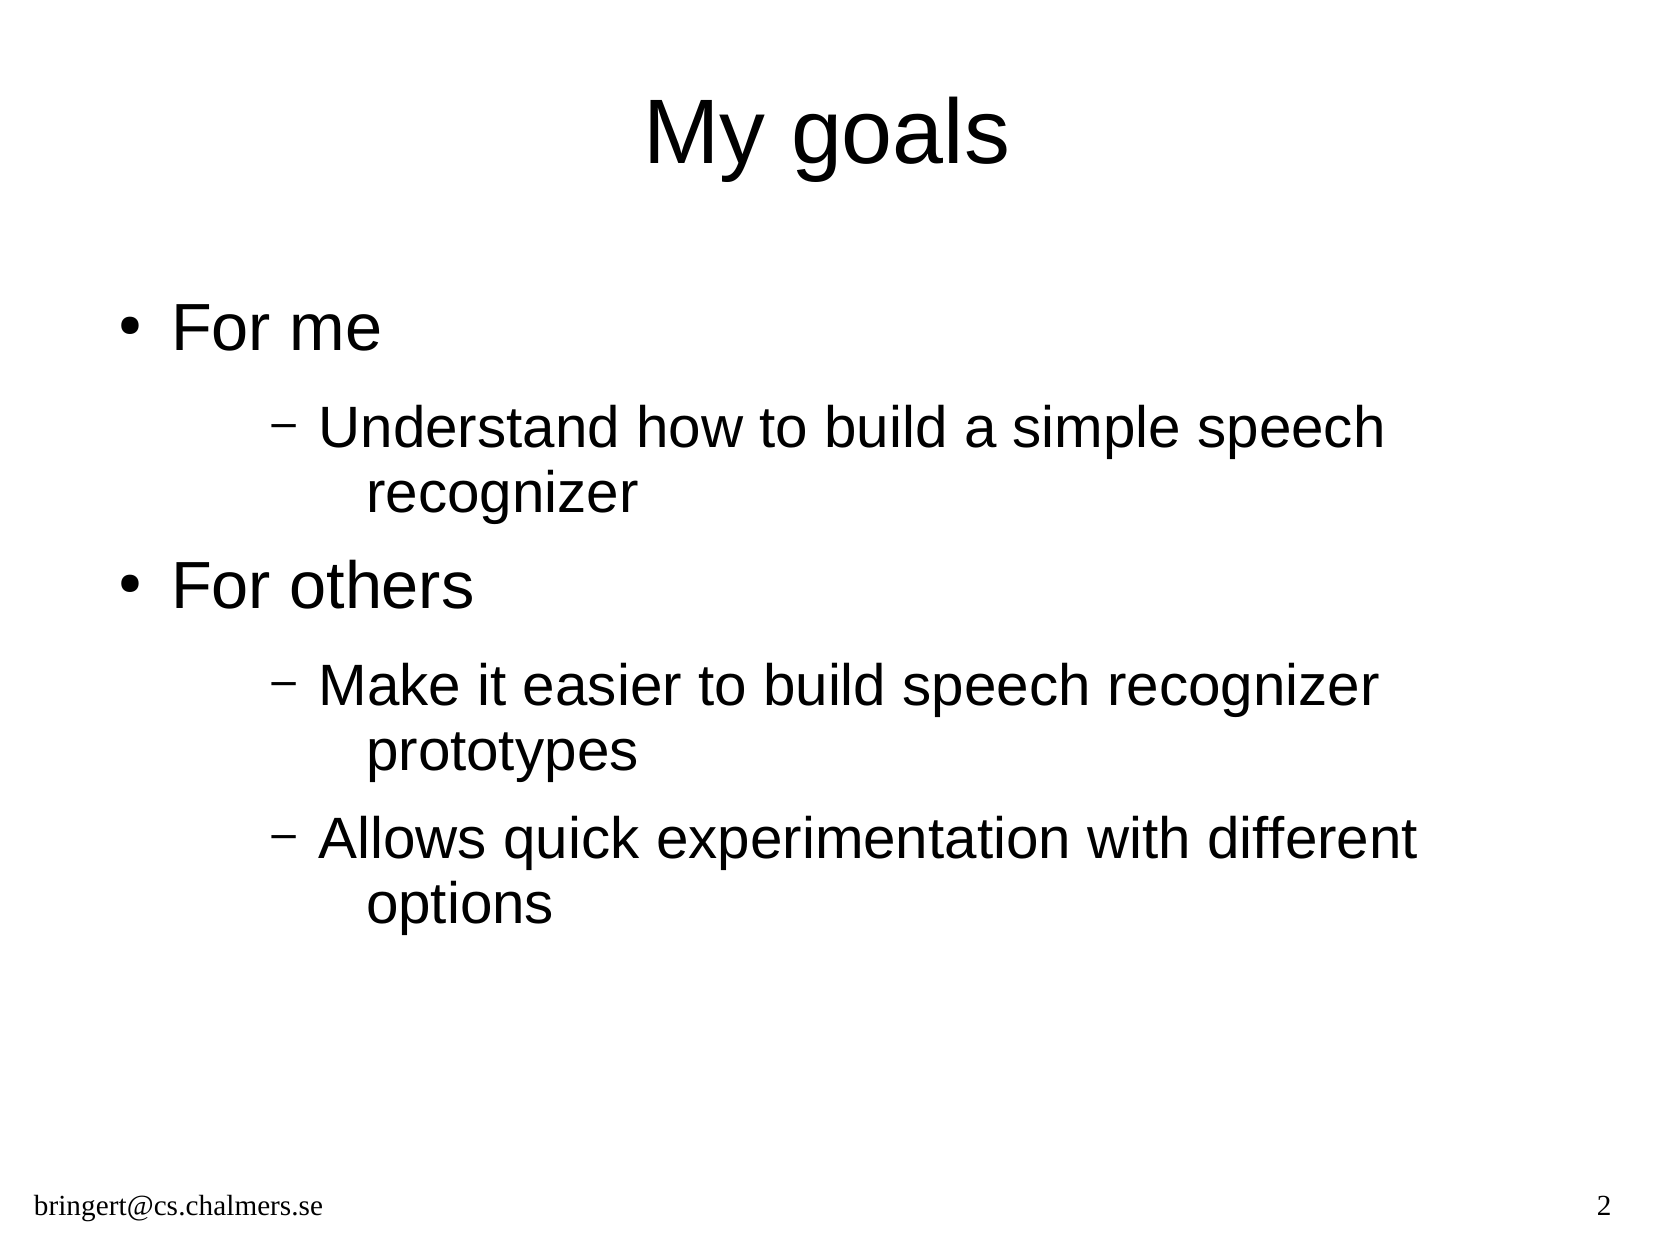

# My goals
For me
Understand how to build a simple speech recognizer
For others
Make it easier to build speech recognizer prototypes
Allows quick experimentation with different options
bringert@cs.chalmers.se
2